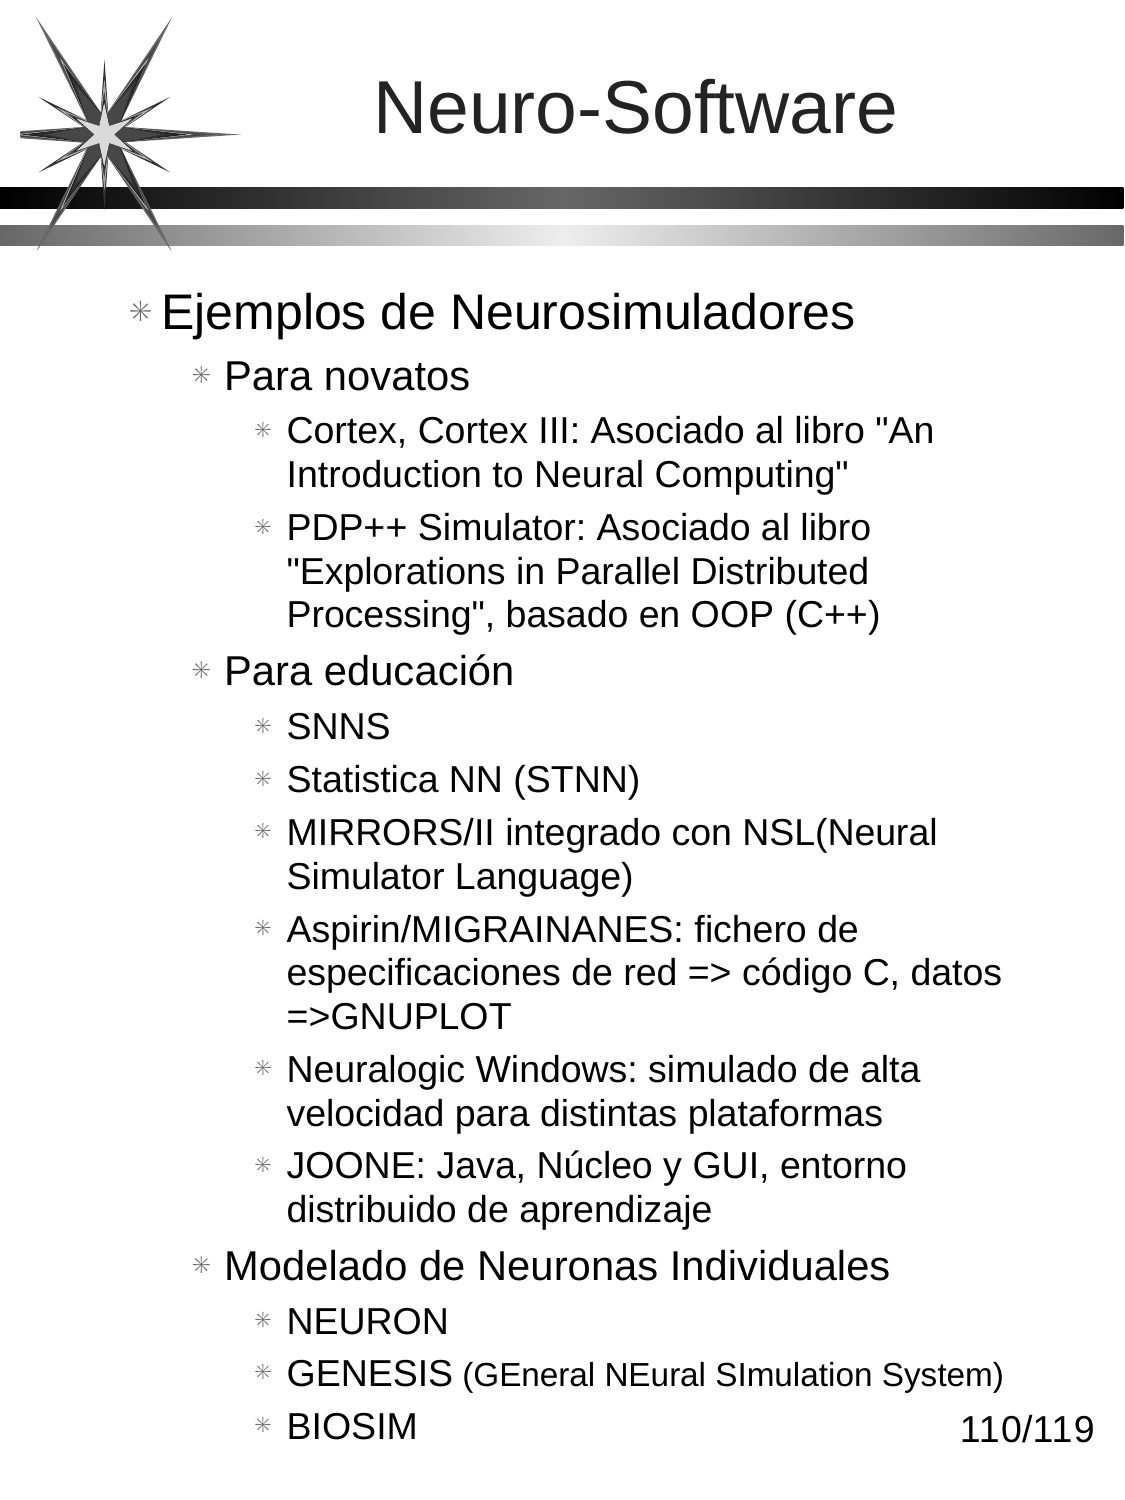

# Neuro-Software
Ejemplos de Neurosimuladores
Para novatos
Cortex, Cortex III: Asociado al libro "An Introduction to Neural Computing"
PDP++ Simulator: Asociado al libro "Explorations in Parallel Distributed Processing", basado en OOP (C++)
Para educación
SNNS
Statistica NN (STNN)
MIRRORS/II integrado con NSL(Neural Simulator Language)
Aspirin/MIGRAINANES: fichero de especificaciones de red => código C, datos =>GNUPLOT
Neuralogic Windows: simulado de alta velocidad para distintas plataformas
JOONE: Java, Núcleo y GUI, entorno distribuido de aprendizaje
Modelado de Neuronas Individuales
NEURON
GENESIS (GEneral NEural SImulation System)
BIOSIM